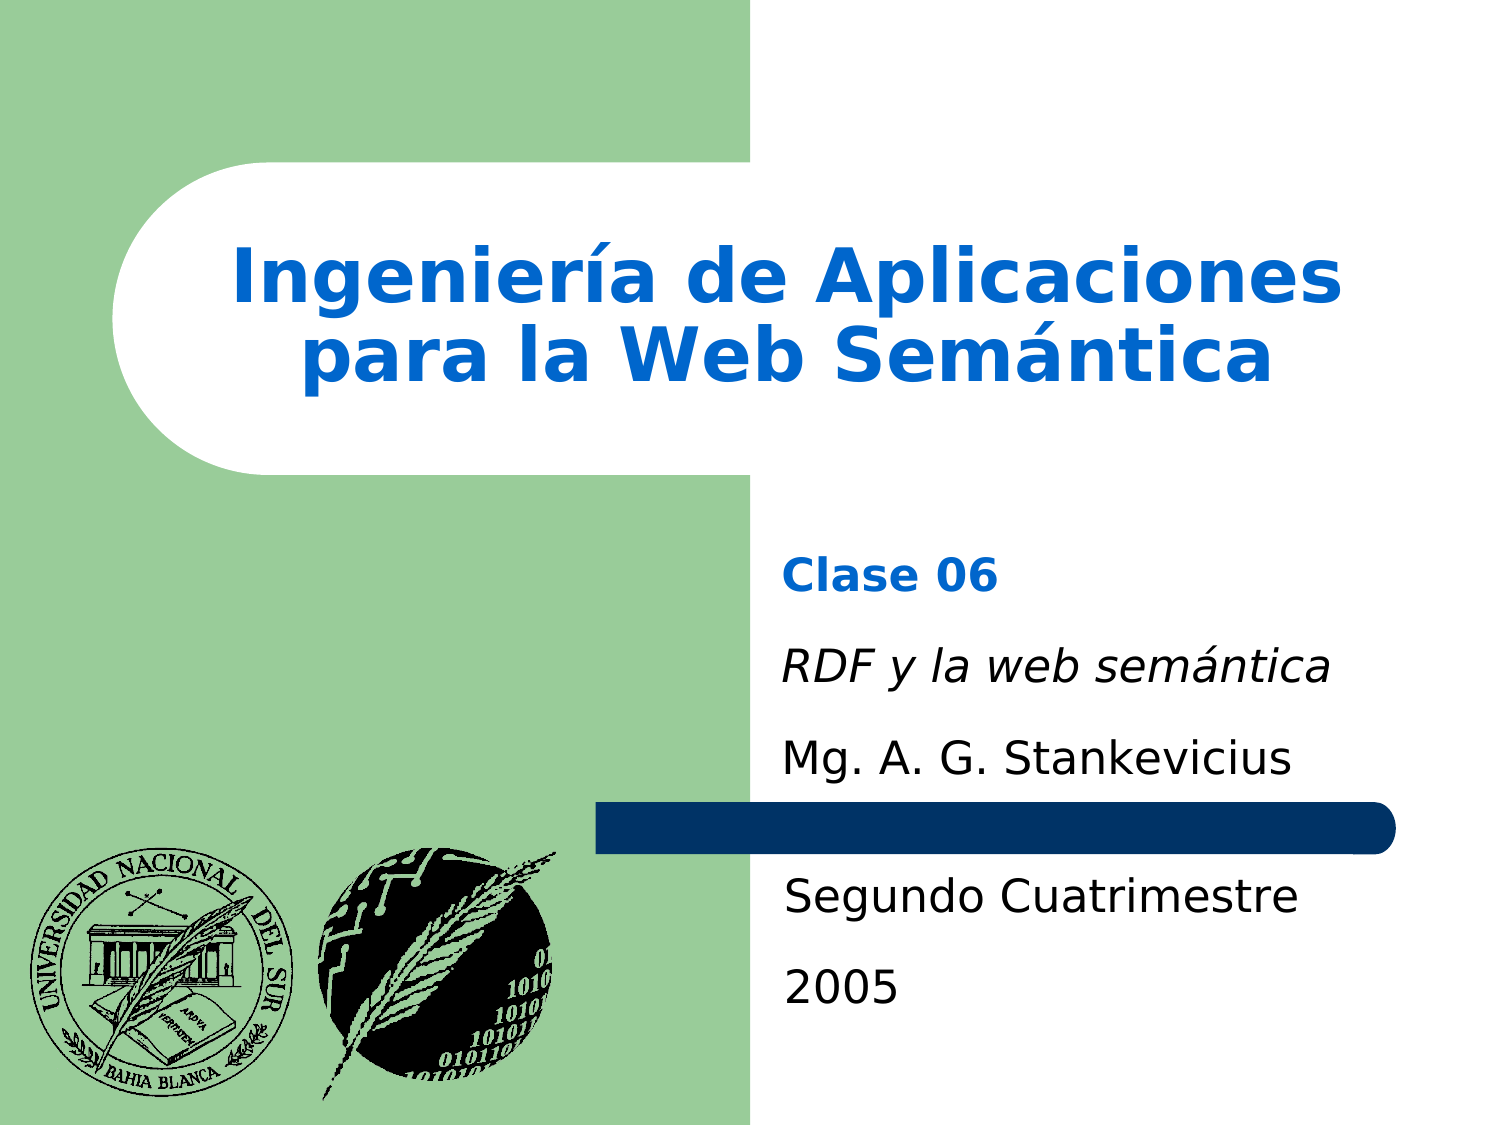

# Ingeniería de Aplicaciones para la Web Semántica
Clase 06
RDF y la web semántica
Mg. A. G. Stankevicius
Segundo Cuatrimestre
2005